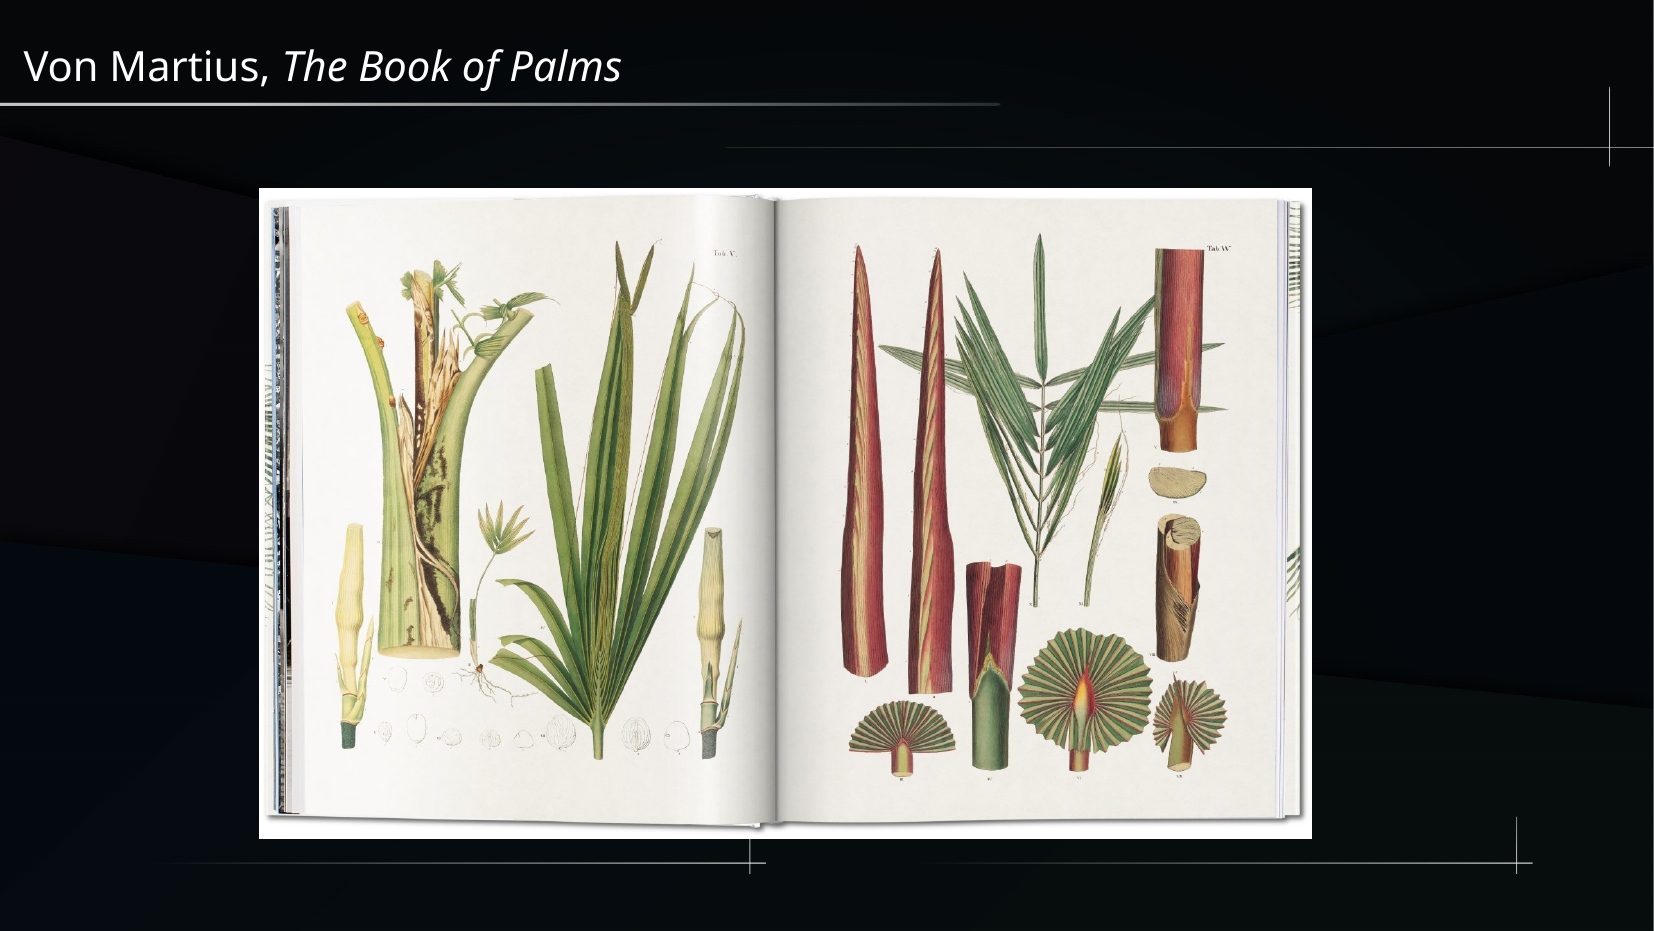

# Von Martius, The Book of Palms